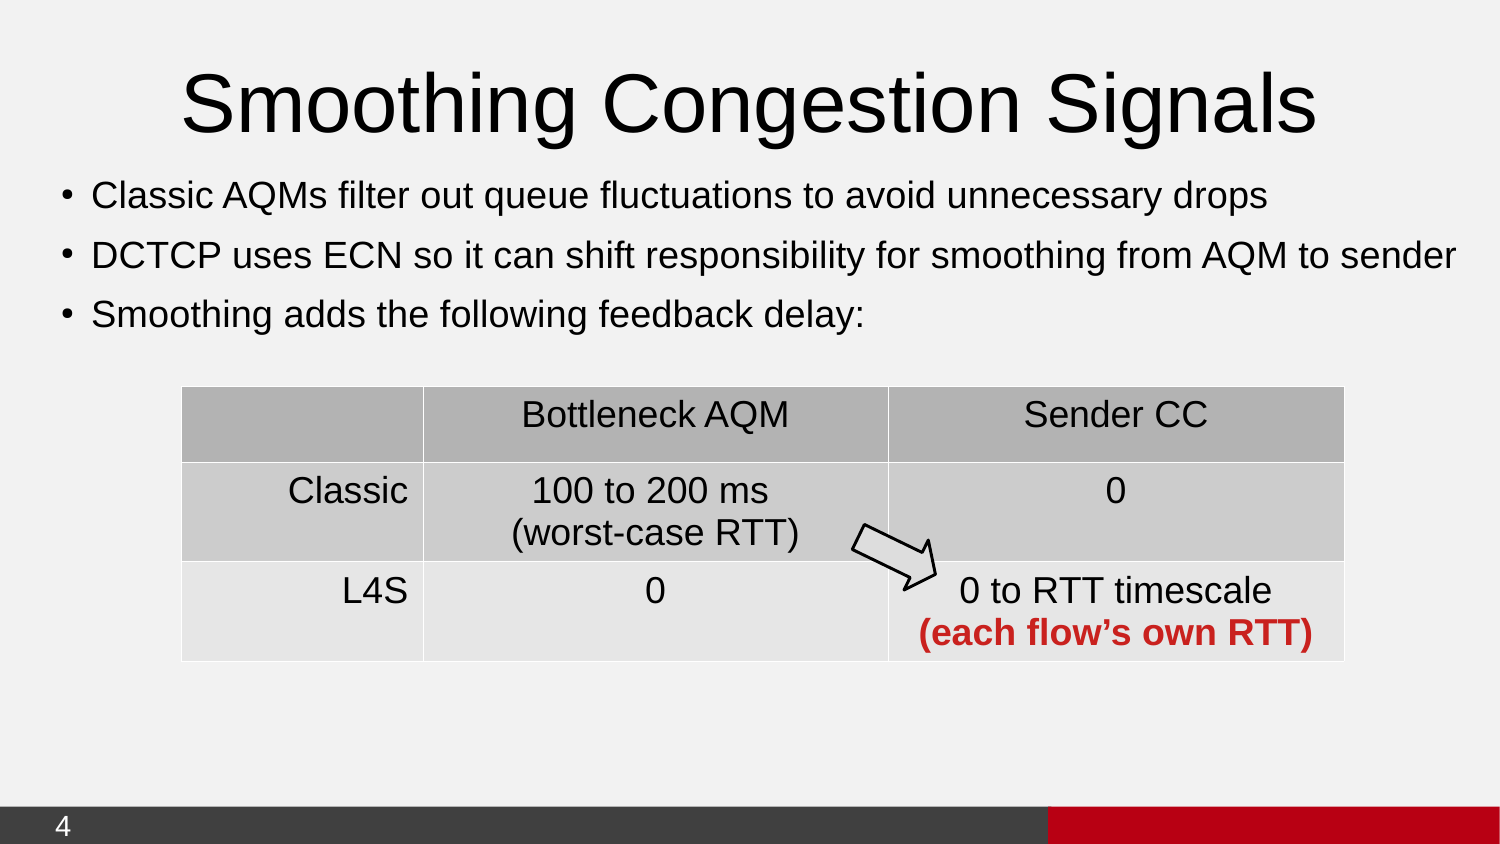

# Smoothing Congestion Signals
Classic AQMs filter out queue fluctuations to avoid unnecessary drops
DCTCP uses ECN so it can shift responsibility for smoothing from AQM to sender
Smoothing adds the following feedback delay:
| | Bottleneck AQM | Sender CC |
| --- | --- | --- |
| Classic | 100 to 200 ms (worst-case RTT) | 0 |
| L4S | 0 | 0 to RTT timescale (each flow’s own RTT) |
4